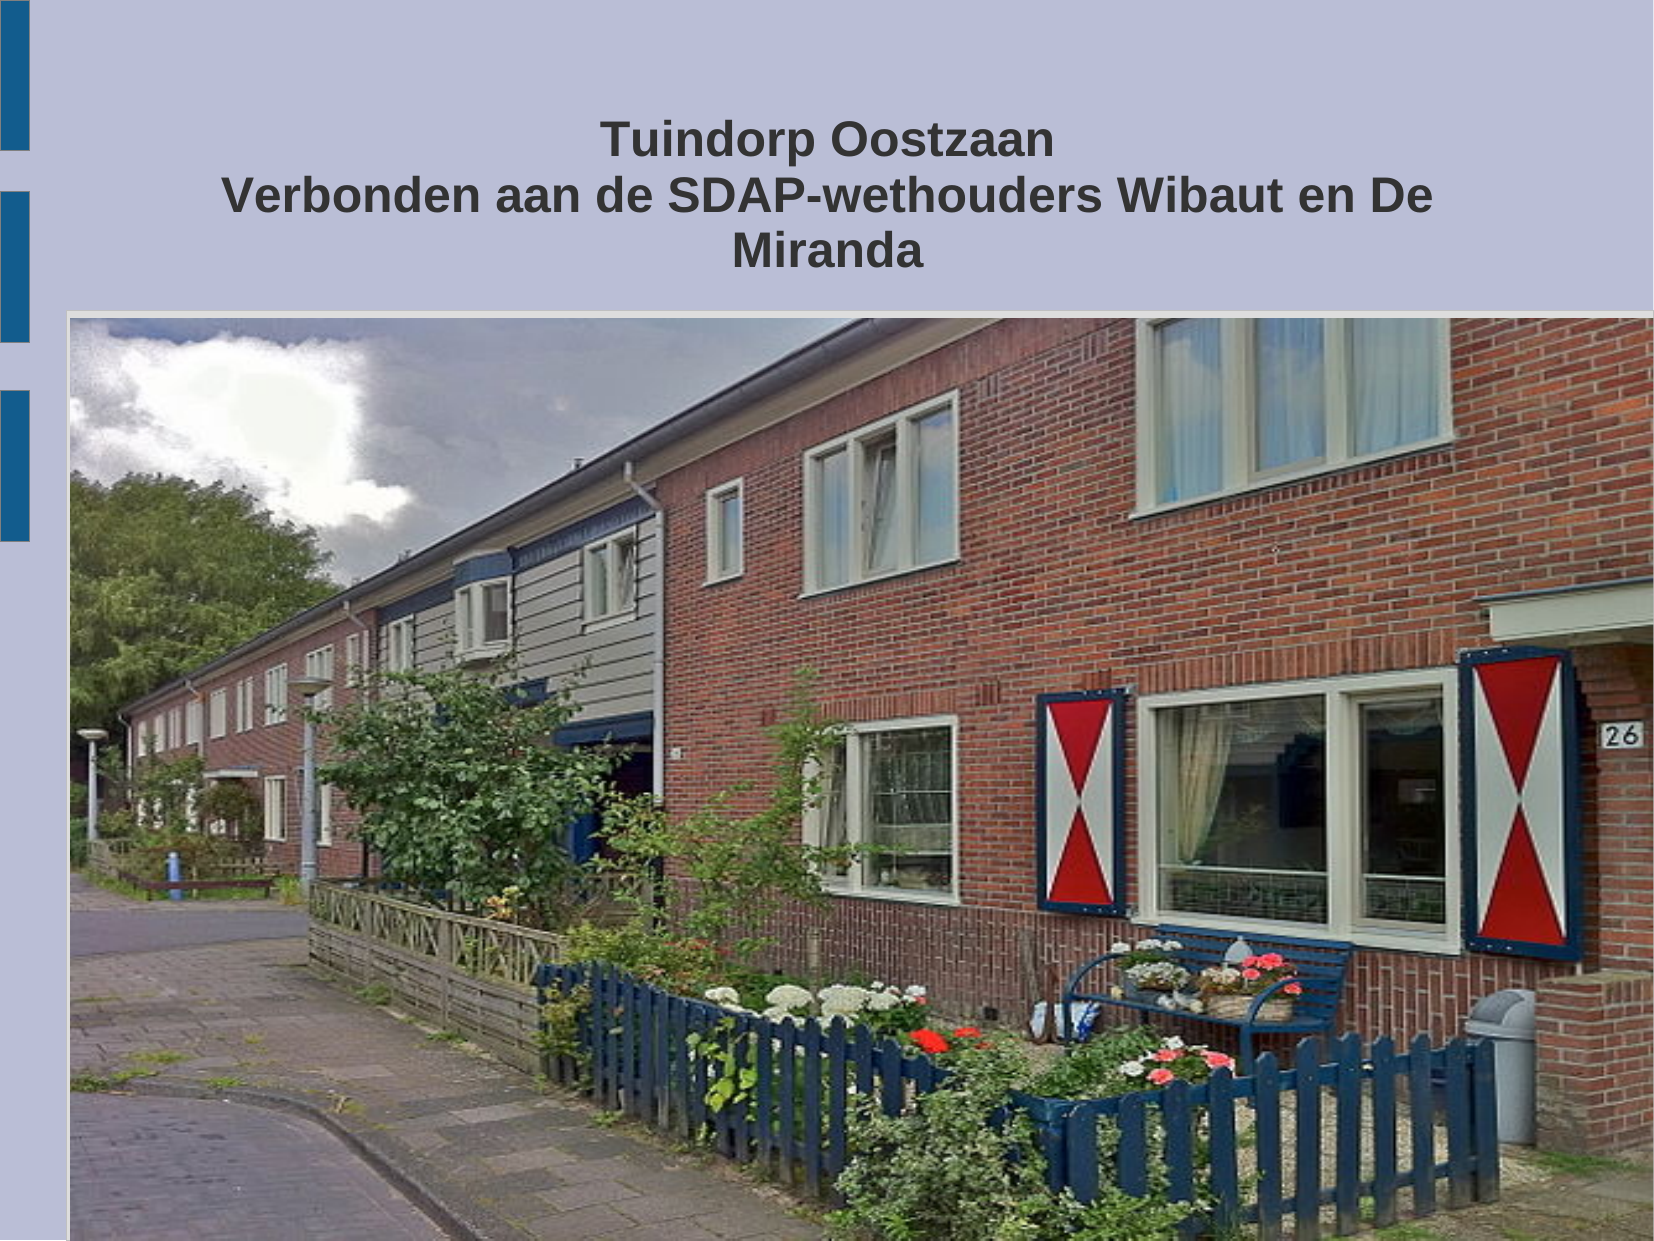

# Tuindorp Oostzaan Verbonden aan de SDAP-wethouders Wibaut en De Miranda